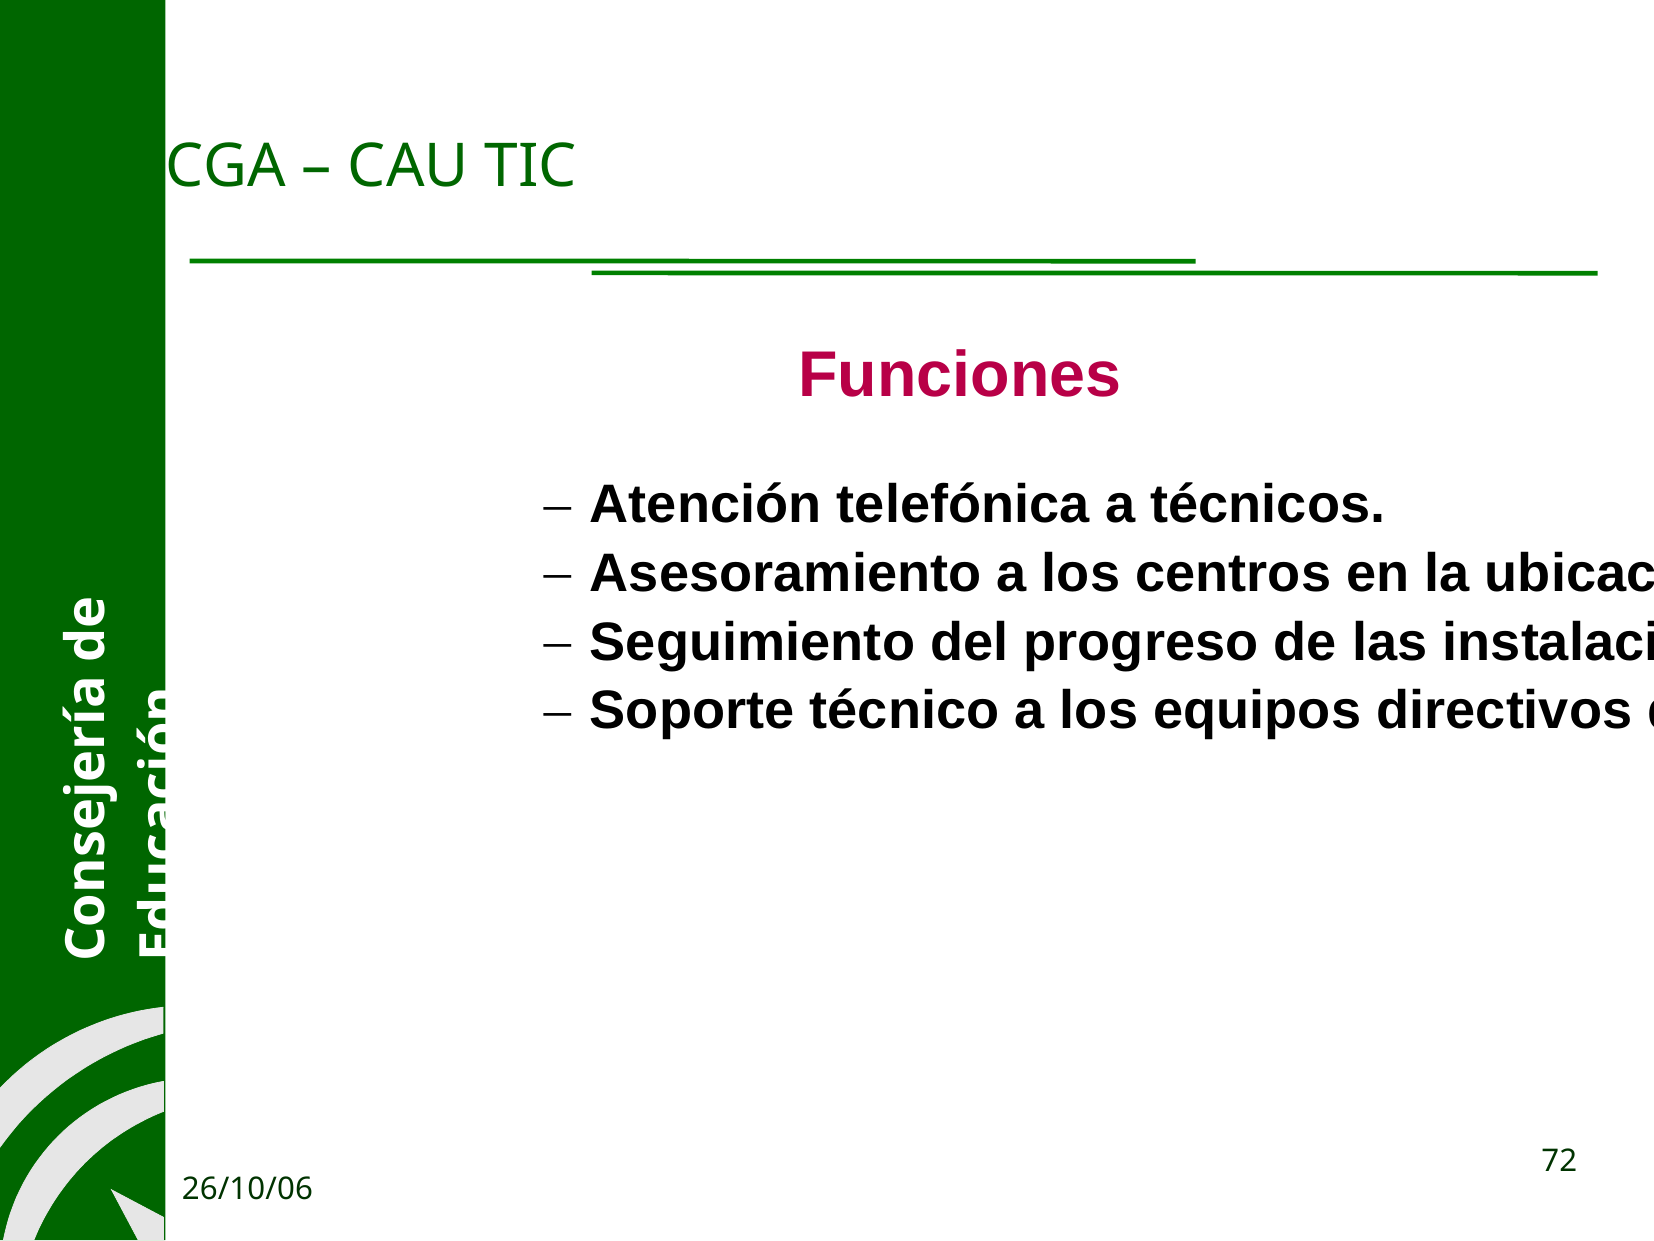

CGA – CAU TIC
Funciones
Atención telefónica a técnicos.
Asesoramiento a los centros en la ubicación e instalación de líneas y equipos para voz y datos.
Seguimiento del progreso de las instalaciones y de las incidencias que se produzcan.
Soporte técnico a los equipos directivos de los centros para la integración en la RCJA.
72